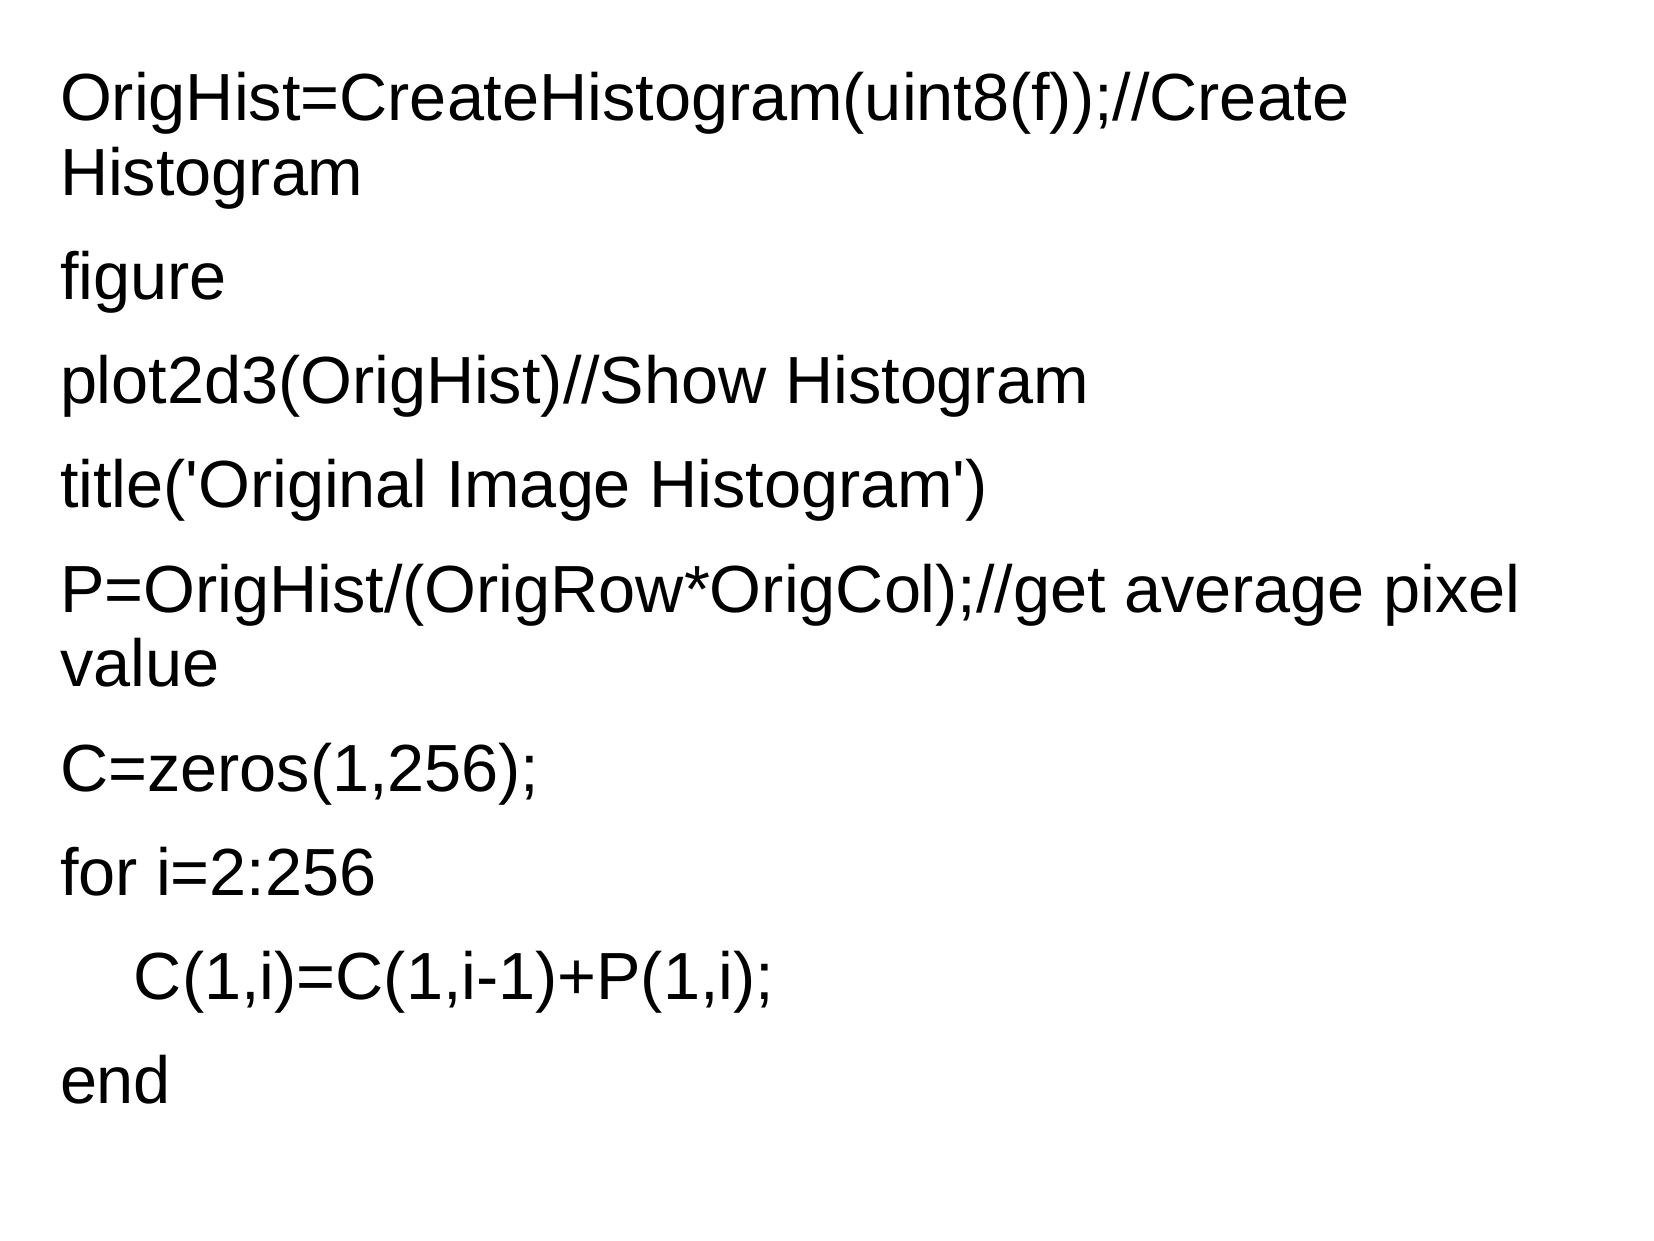

# OrigHist=CreateHistogram(uint8(f));//Create Histogram
figure
plot2d3(OrigHist)//Show Histogram
title('Original Image Histogram')
P=OrigHist/(OrigRow*OrigCol);//get average pixel value
C=zeros(1,256);
for i=2:256
 C(1,i)=C(1,i-1)+P(1,i);
end